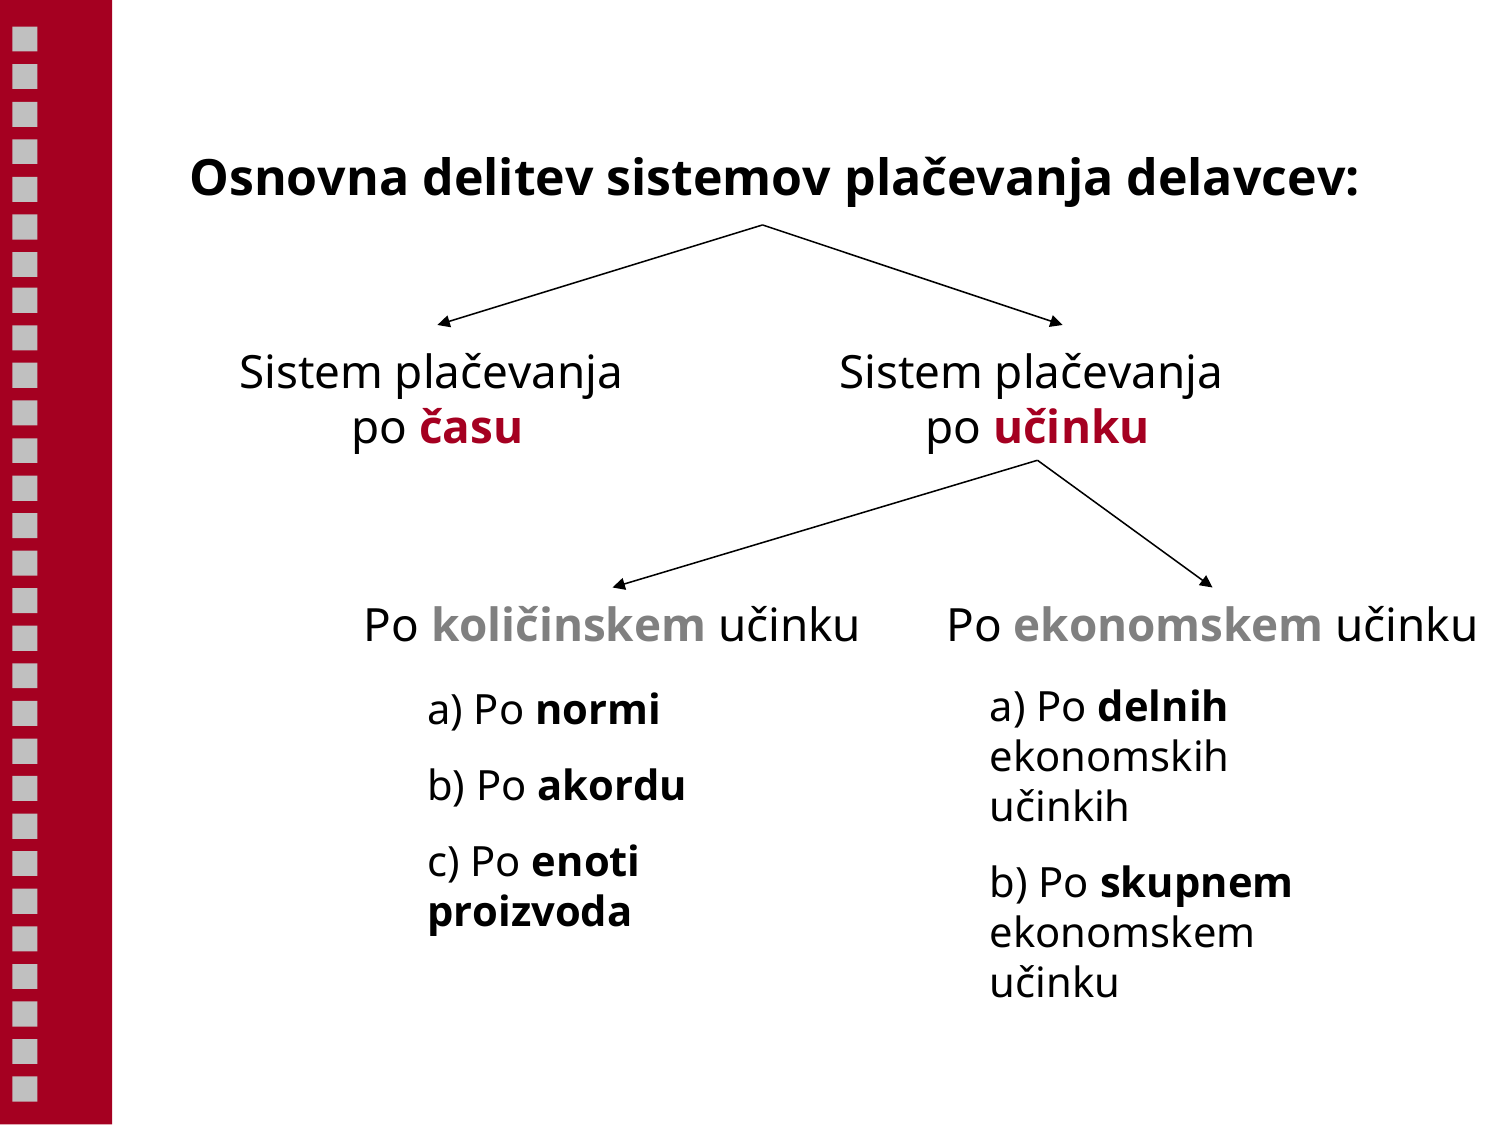

Osnovna delitev sistemov plačevanja delavcev:
Sistem plačevanja
po času
Sistem plačevanja
po učinku
Po količinskem učinku
Po ekonomskem učinku
a) Po delnih
ekonomskih učinkih
b) Po skupnem ekonomskem učinku
a) Po normi
b) Po akordu
c) Po enoti proizvoda